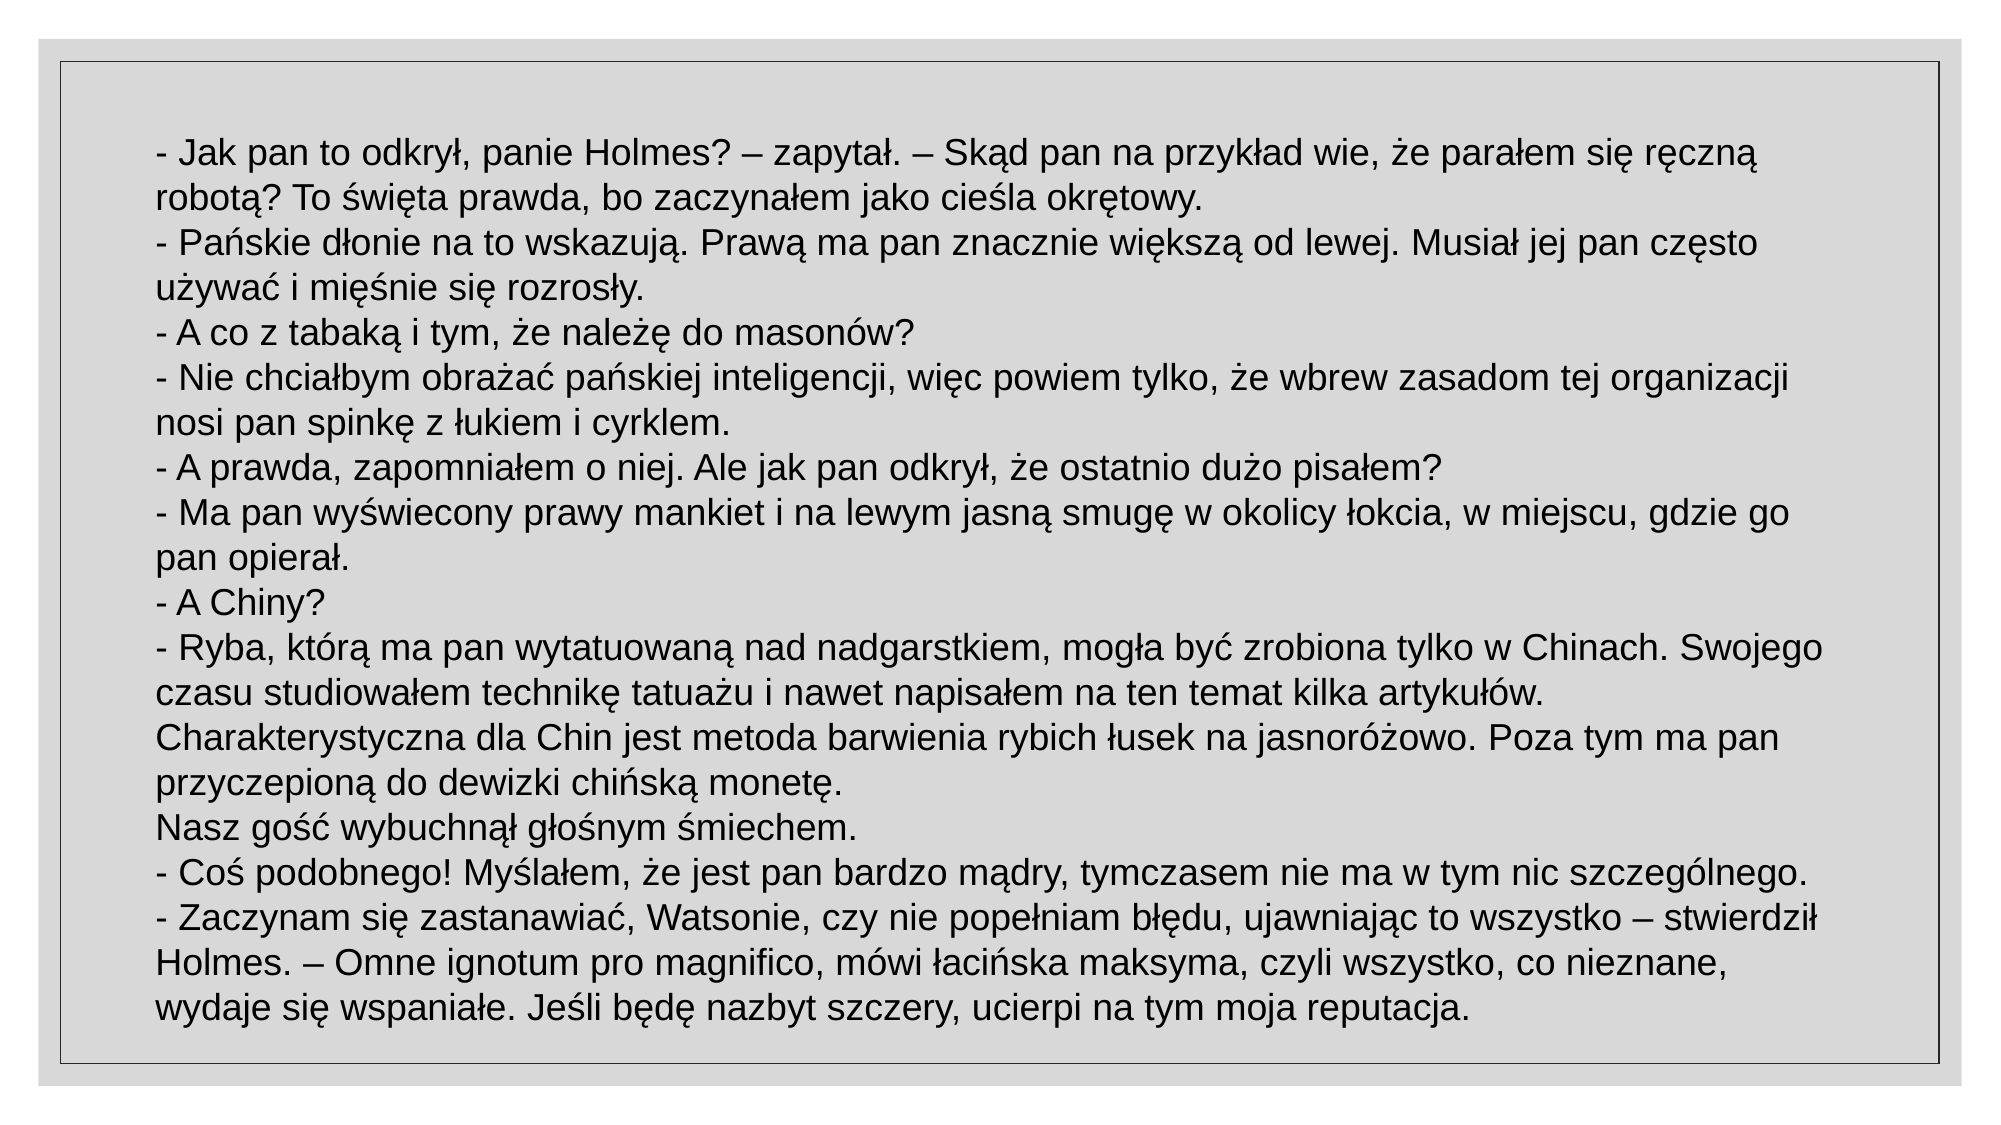

- Jak pan to odkrył, panie Holmes? – zapytał. – Skąd pan na przykład wie, że parałem się ręczną robotą? To święta prawda, bo zaczynałem jako cieśla okrętowy.
- Pańskie dłonie na to wskazują. Prawą ma pan znacznie większą od lewej. Musiał jej pan często używać i mięśnie się rozrosły.
- A co z tabaką i tym, że należę do masonów?
- Nie chciałbym obrażać pańskiej inteligencji, więc powiem tylko, że wbrew zasadom tej organizacji nosi pan spinkę z łukiem i cyrklem.
- A prawda, zapomniałem o niej. Ale jak pan odkrył, że ostatnio dużo pisałem?
- Ma pan wyświecony prawy mankiet i na lewym jasną smugę w okolicy łokcia, w miejscu, gdzie go pan opierał.
- A Chiny?
- Ryba, którą ma pan wytatuowaną nad nadgarstkiem, mogła być zrobiona tylko w Chinach. Swojego czasu studiowałem technikę tatuażu i nawet napisałem na ten temat kilka artykułów. Charakterystyczna dla Chin jest metoda barwienia rybich łusek na jasnoróżowo. Poza tym ma pan przyczepioną do dewizki chińską monetę.
Nasz gość wybuchnął głośnym śmiechem.
- Coś podobnego! Myślałem, że jest pan bardzo mądry, tymczasem nie ma w tym nic szczególnego.
- Zaczynam się zastanawiać, Watsonie, czy nie popełniam błędu, ujawniając to wszystko – stwierdził Holmes. – Omne ignotum pro magnifico, mówi łacińska maksyma, czyli wszystko, co nieznane, wydaje się wspaniałe. Jeśli będę nazbyt szczery, ucierpi na tym moja reputacja.